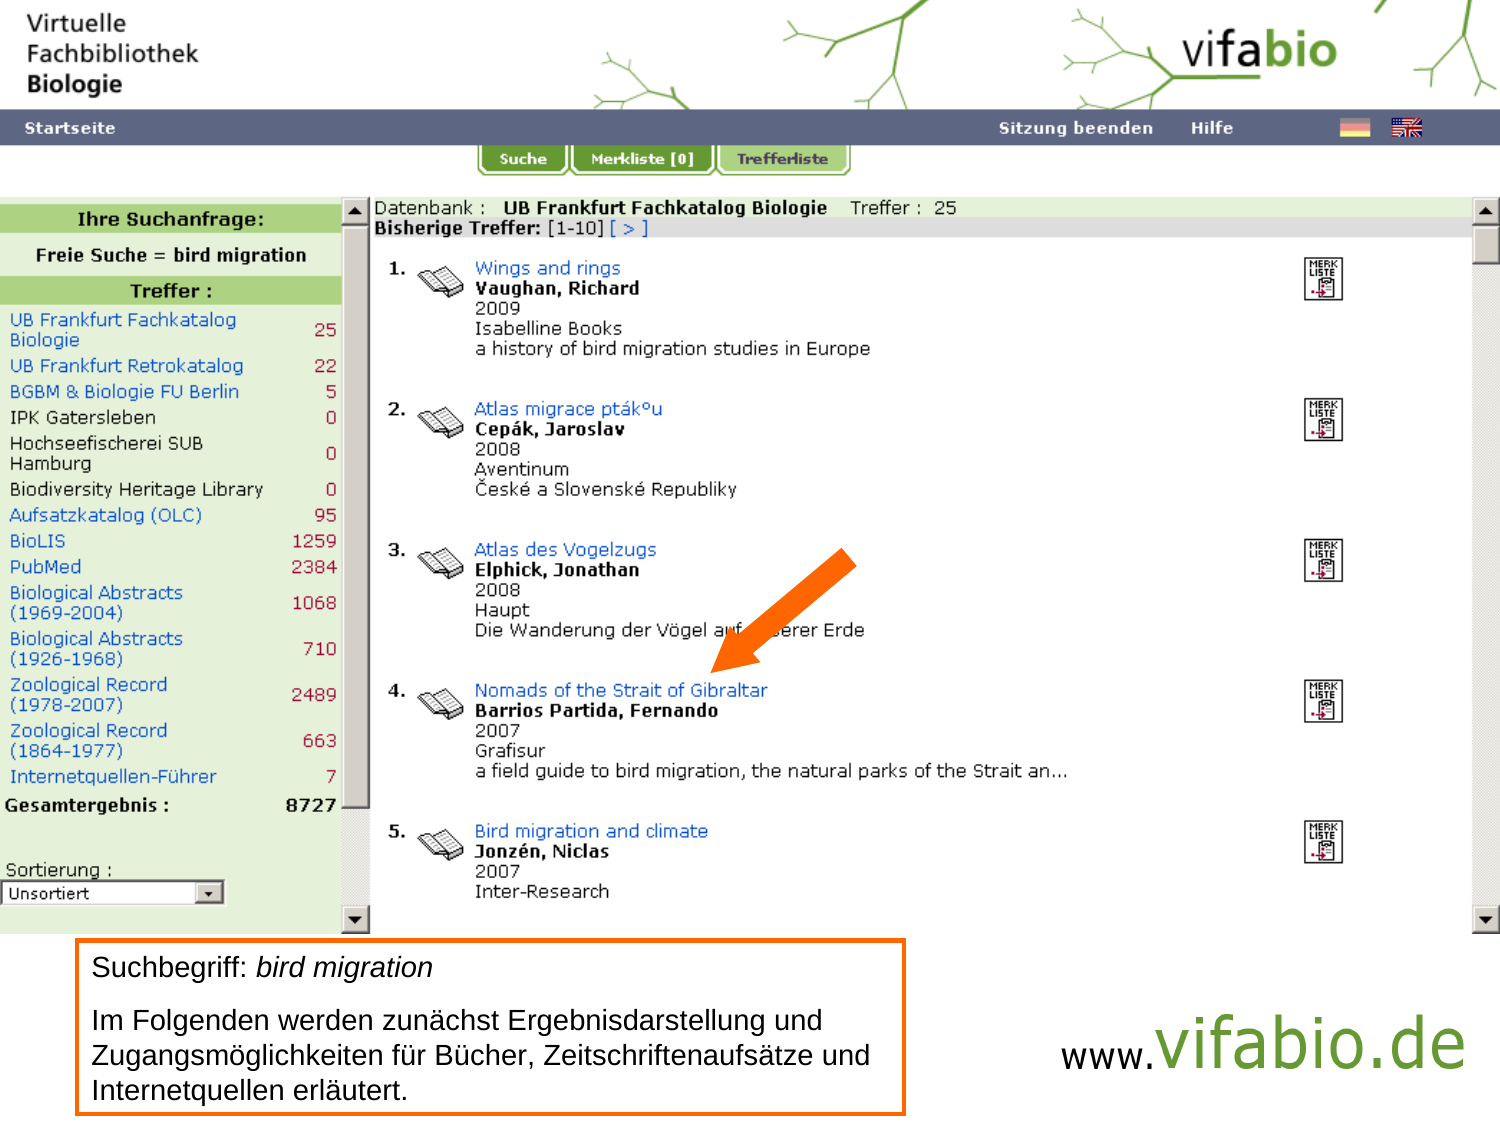

# Kurztrefferliste -> eMedium (Bildschirmfoto)
...
Suchbegriff: bird migration
Im Folgenden werden zunächst Ergebnisdarstellung und Zugangsmöglichkeiten für Bücher, Zeitschriftenaufsätze und Internetquellen erläutert.